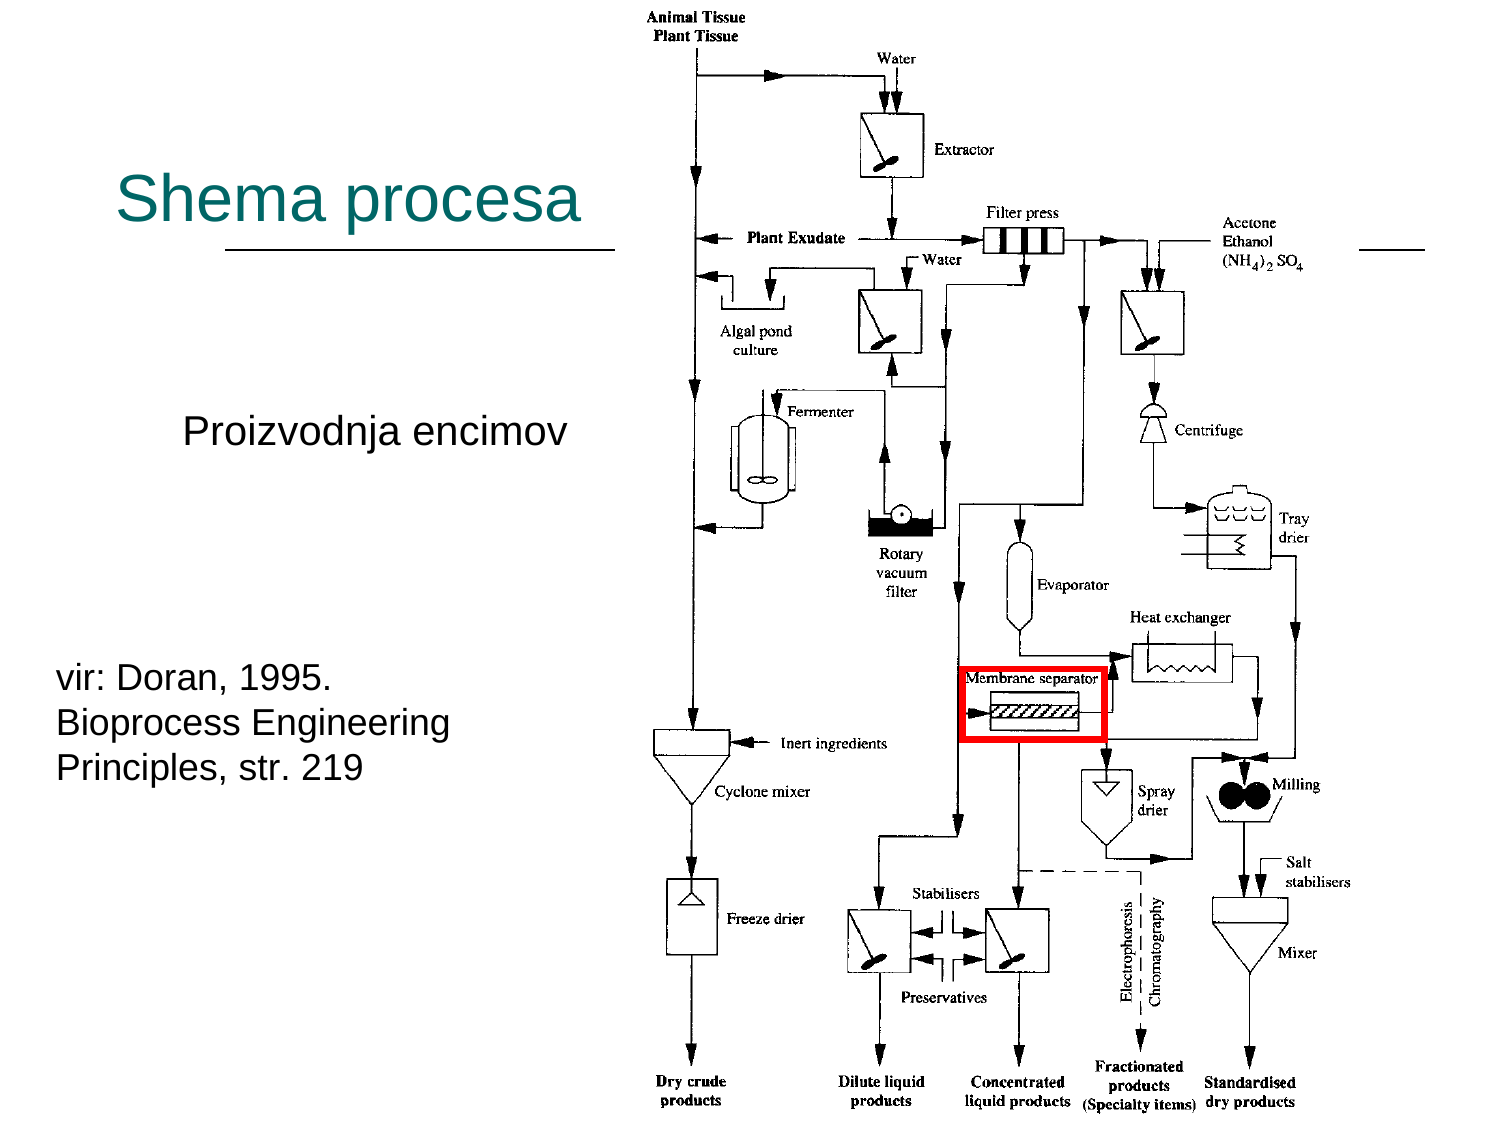

# Shema procesa
Proizvodnja encimov
vir: Doran, 1995. Bioprocess Engineering Principles, str. 219